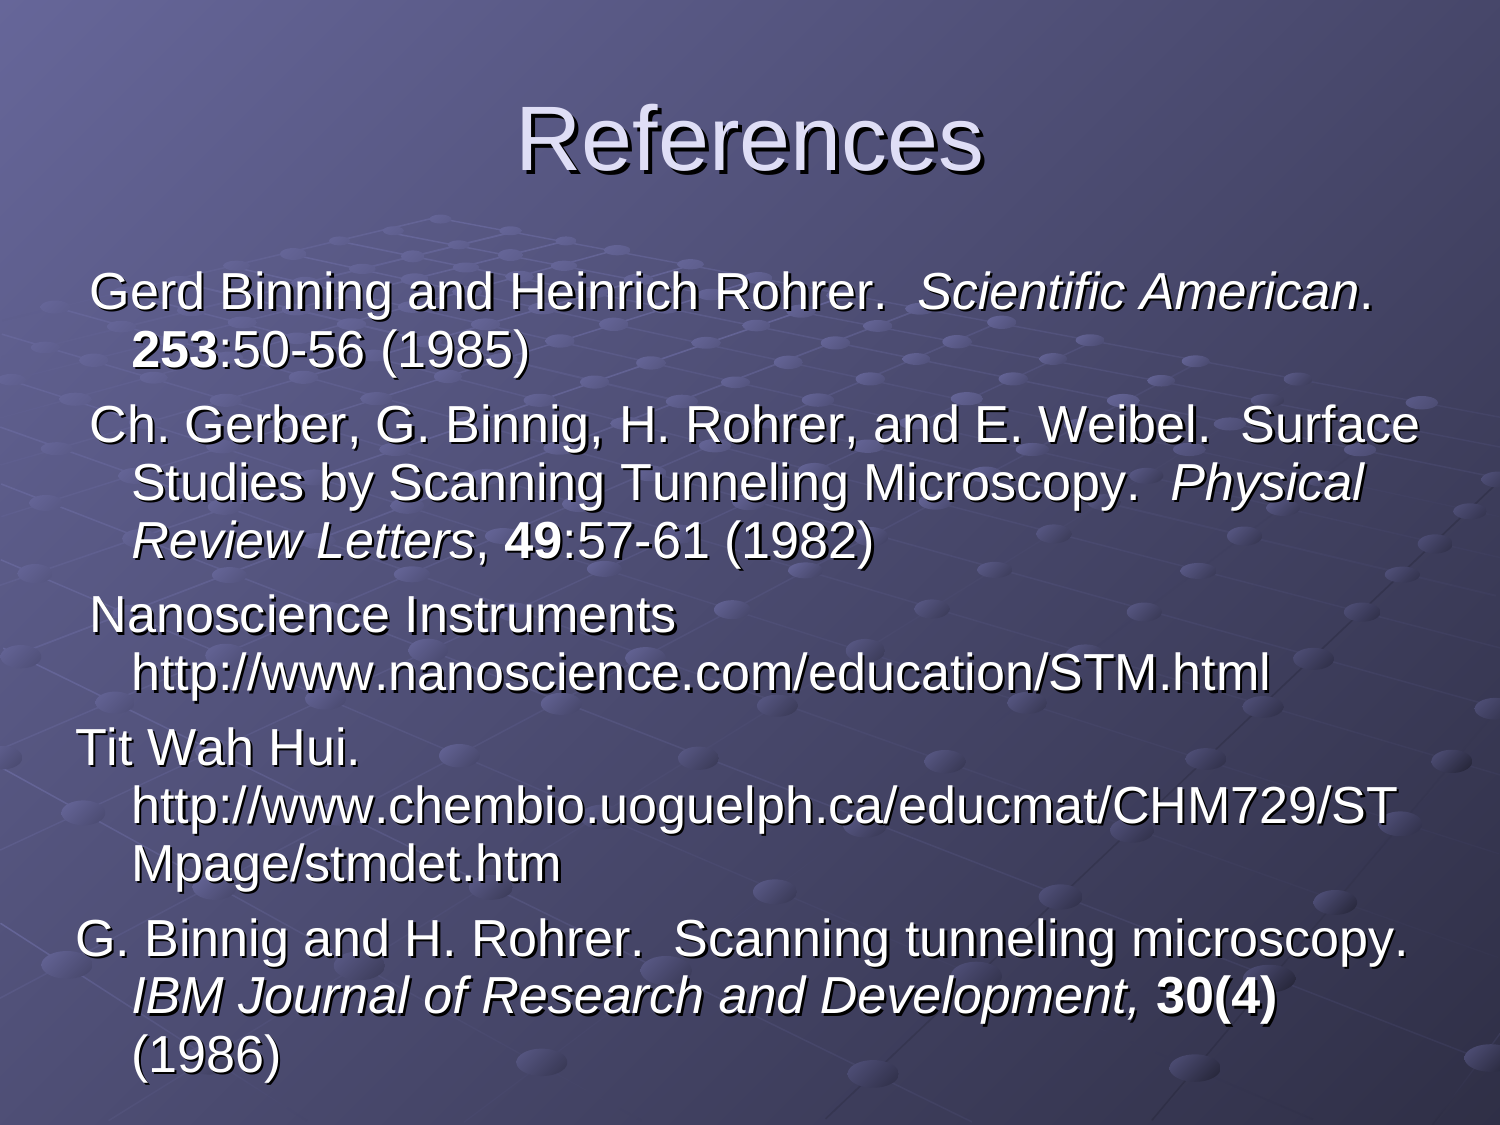

# References
 Gerd Binning and Heinrich Rohrer. Scientific American. 253:50-56 (1985)
 Ch. Gerber, G. Binnig, H. Rohrer, and E. Weibel. Surface Studies by Scanning Tunneling Microscopy. Physical Review Letters, 49:57-61 (1982)
 Nanoscience Instruments http://www.nanoscience.com/education/STM.html
Tit Wah Hui. http://www.chembio.uoguelph.ca/educmat/CHM729/STMpage/stmdet.htm
G. Binnig and H. Rohrer. Scanning tunneling microscopy. IBM Journal of Research and Development, 30(4) (1986)